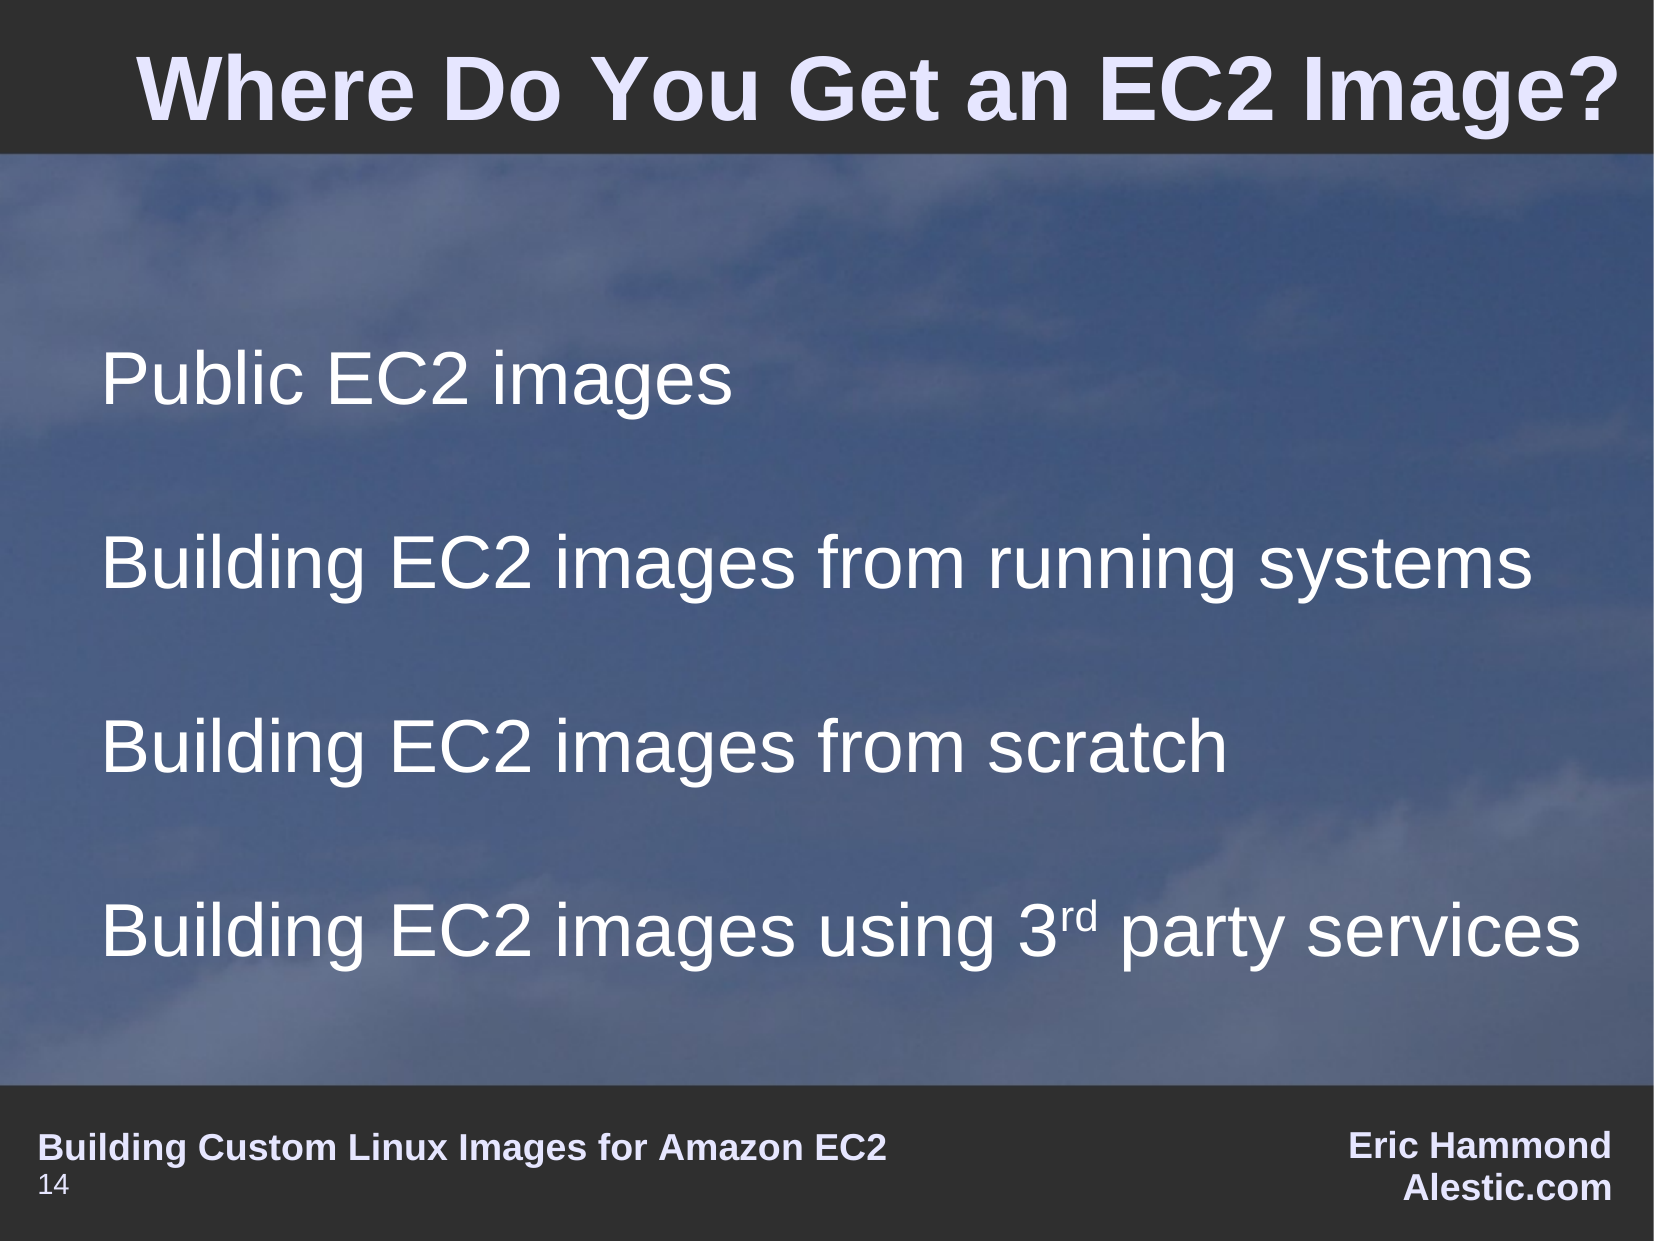

# Where Do You Get an EC2 Image?
Public EC2 images
Building EC2 images from running systems
Building EC2 images from scratch
Building EC2 images using 3rd party services
14
Eric Hammond
Alestic.com